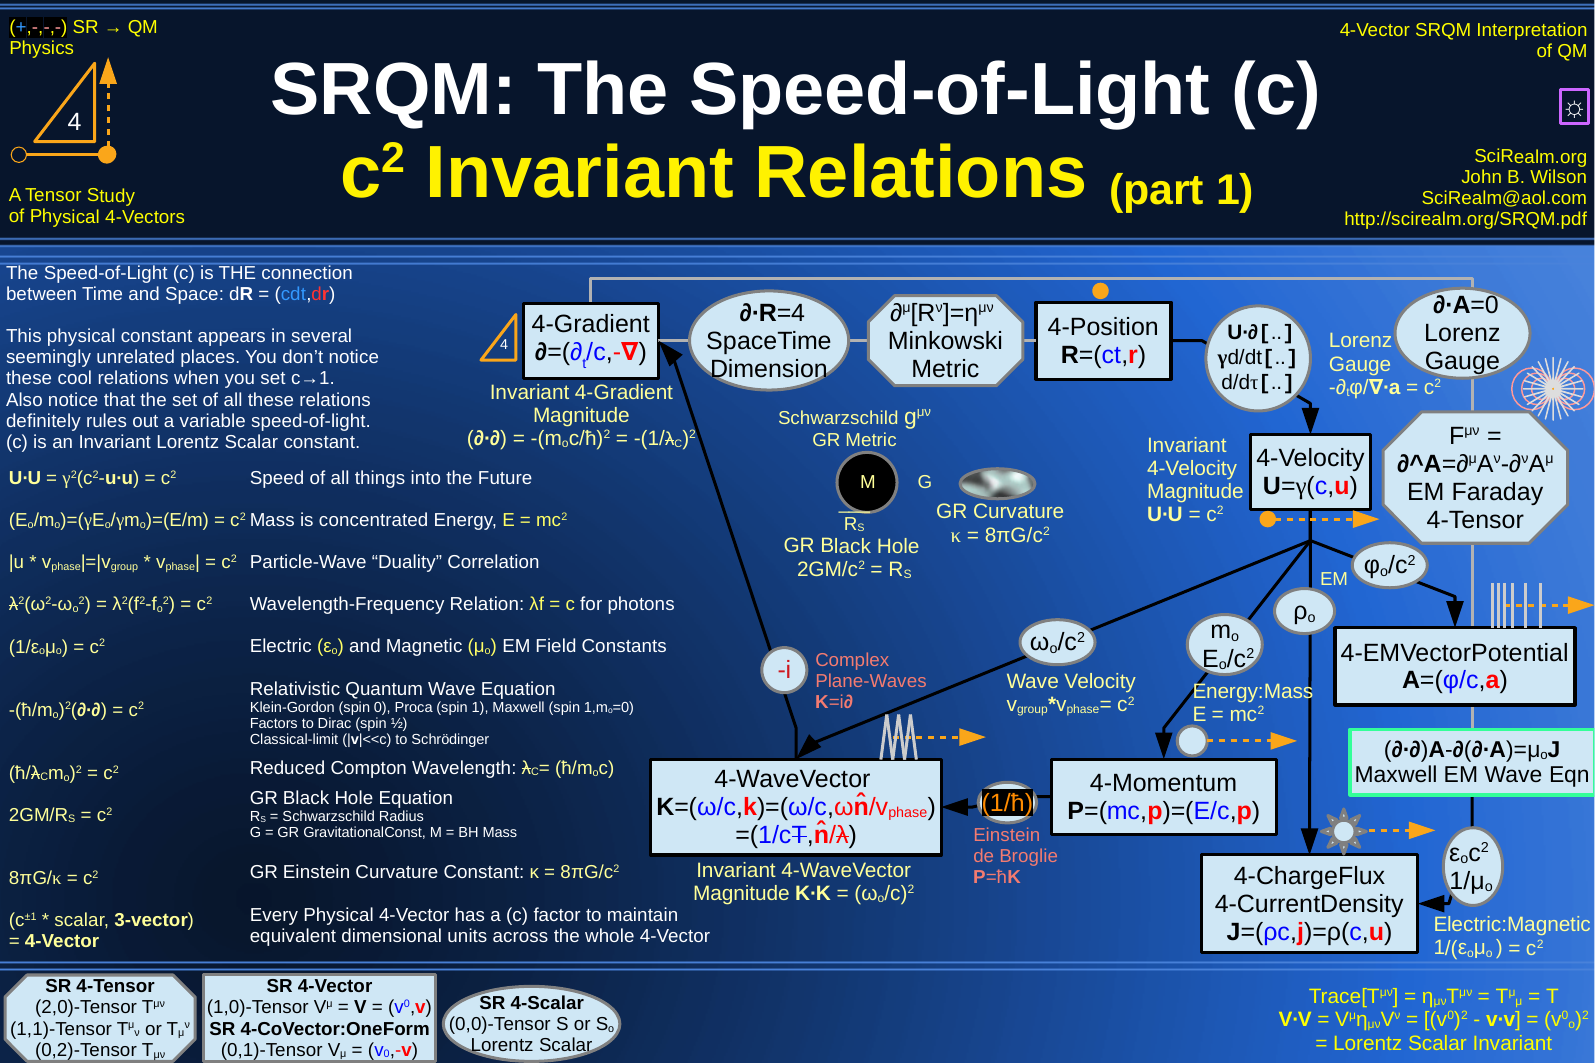

(+,-,-,-) SR → QM
Physics
A Tensor Study
of Physical 4-Vectors
4-Vector SRQM Interpretation
of QM
SciRealm.org
John B. Wilson
SciRealm@aol.com
http://scirealm.org/SRQM.pdf
# SRQM: The Speed-of-Light (c) c2 Invariant Relations (part 1)
4
☼
The Speed-of-Light (c) is THE connection
between Time and Space: dR = (cdt,dr)
This physical constant appears in several
seemingly unrelated places. You don’t notice
these cool relations when you set c→1.
Also notice that the set of all these relations
definitely rules out a variable speed-of-light.
(c) is an Invariant Lorentz Scalar constant.
 ∂∙A=0
Lorenz
Gauge
 ∂∙R=4
SpaceTime
Dimension
∂μ[Rν]=ημν
Minkowski
Metric
4-Position
R=(ct,r)
4-Gradient
∂=(∂t/c,-∇)
 U∙∂[..]
γd/dt[..]
d/dτ[..]
4
Lorenz
Gauge
-∂tφ/∇∙a = c2
Invariant 4-Gradient
Magnitude
(∂∙∂) = -(moc/ћ)2 = -(1/λC)2
Schwarzschild gμν
GR Metric
 M G
___
RS
GR Black Hole
2GM/c2 = RS
Fμν =
∂^A=∂μAν-∂νAμ
EM Faraday
4-Tensor
Invariant
4-Velocity
Magnitude
U∙U = c2
4-Velocity
U=γ(c,u)
U∙U = γ2(c2-u∙u) = c2
(Eo/mo)=(γEo/γmo)=(E/m) = c2
|u * vphase|=|vgroup * vphase| = c2
λ2(ω2-ωo2) = λ2(f2-fo2) = c2
(1/εoμo) = c2
-(ћ/mo)2(∂∙∂) = c2
(ћ/λCmo)2 = c2
2GM/RS = c2
8πG/κ = c2
(c±1 * scalar, 3-vector)
= 4-Vector
Speed of all things into the Future
Mass is concentrated Energy, E = mc2
Particle-Wave “Duality” Correlation
Wavelength-Frequency Relation: λf = c for photons
Electric (εo) and Magnetic (μo) EM Field Constants
Relativistic Quantum Wave Equation
Klein-Gordon (spin 0), Proca (spin 1), Maxwell (spin 1,mo=0)
Factors to Dirac (spin ½)
Classical-limit (|v|<<c) to Schrödinger
Reduced Compton Wavelength: λC= (ћ/moc)
GR Black Hole Equation
RS = Schwarzschild Radius
G = GR GravitationalConst, M = BH Mass
GR Einstein Curvature Constant: κ = 8πG/c2
Every Physical 4-Vector has a (c) factor to maintain
equivalent dimensional units across the whole 4-Vector
GR Curvature
κ = 8πG/c2
φo/c2
EM
ρo
mo
 Eo/c2
ωo/c2
4-EMVectorPotential
A=(φ/c,a)
Complex
Plane-Waves
K=i∂
-i
Wave Velocity
vgroup*vphase= c2
Energy:Mass
E = mc2
(∂∙∂)A-∂(∂∙A)=μoJ
Maxwell EM Wave Eqn
4-WaveVector
K=(ω/c,k)=(ω/c,ωn̂/vphase)
=(1/cT,n̂/λ)
4-Momentum
P=(mc,p)=(E/c,p)
(1/ћ)
Einstein
de Broglie
P=ћK
εoc2
1/μo
Invariant 4-WaveVector
Magnitude K∙K = (ωo/c)2
4-ChargeFlux
4-CurrentDensity
J=(ρc,j)=ρ(c,u)
Electric:Magnetic
1/(εoμo ) = c2
SR 4-Tensor
(2,0)-Tensor Tμν
(1,1)-Tensor Tμν or Tμν
(0,2)-Tensor Tμν
SR 4-Vector
(1,0)-Tensor Vμ = V = (v0,v)
SR 4-CoVector:OneForm
(0,1)-Tensor Vμ = (v0,-v)
Trace[Tμν] = ημνTμν = Tμμ = T
V∙V = VμημνVν = [(v0)2 - v∙v] = (v0o)2
= Lorentz Scalar Invariant
SR 4-Scalar
(0,0)-Tensor S or So
Lorentz Scalar